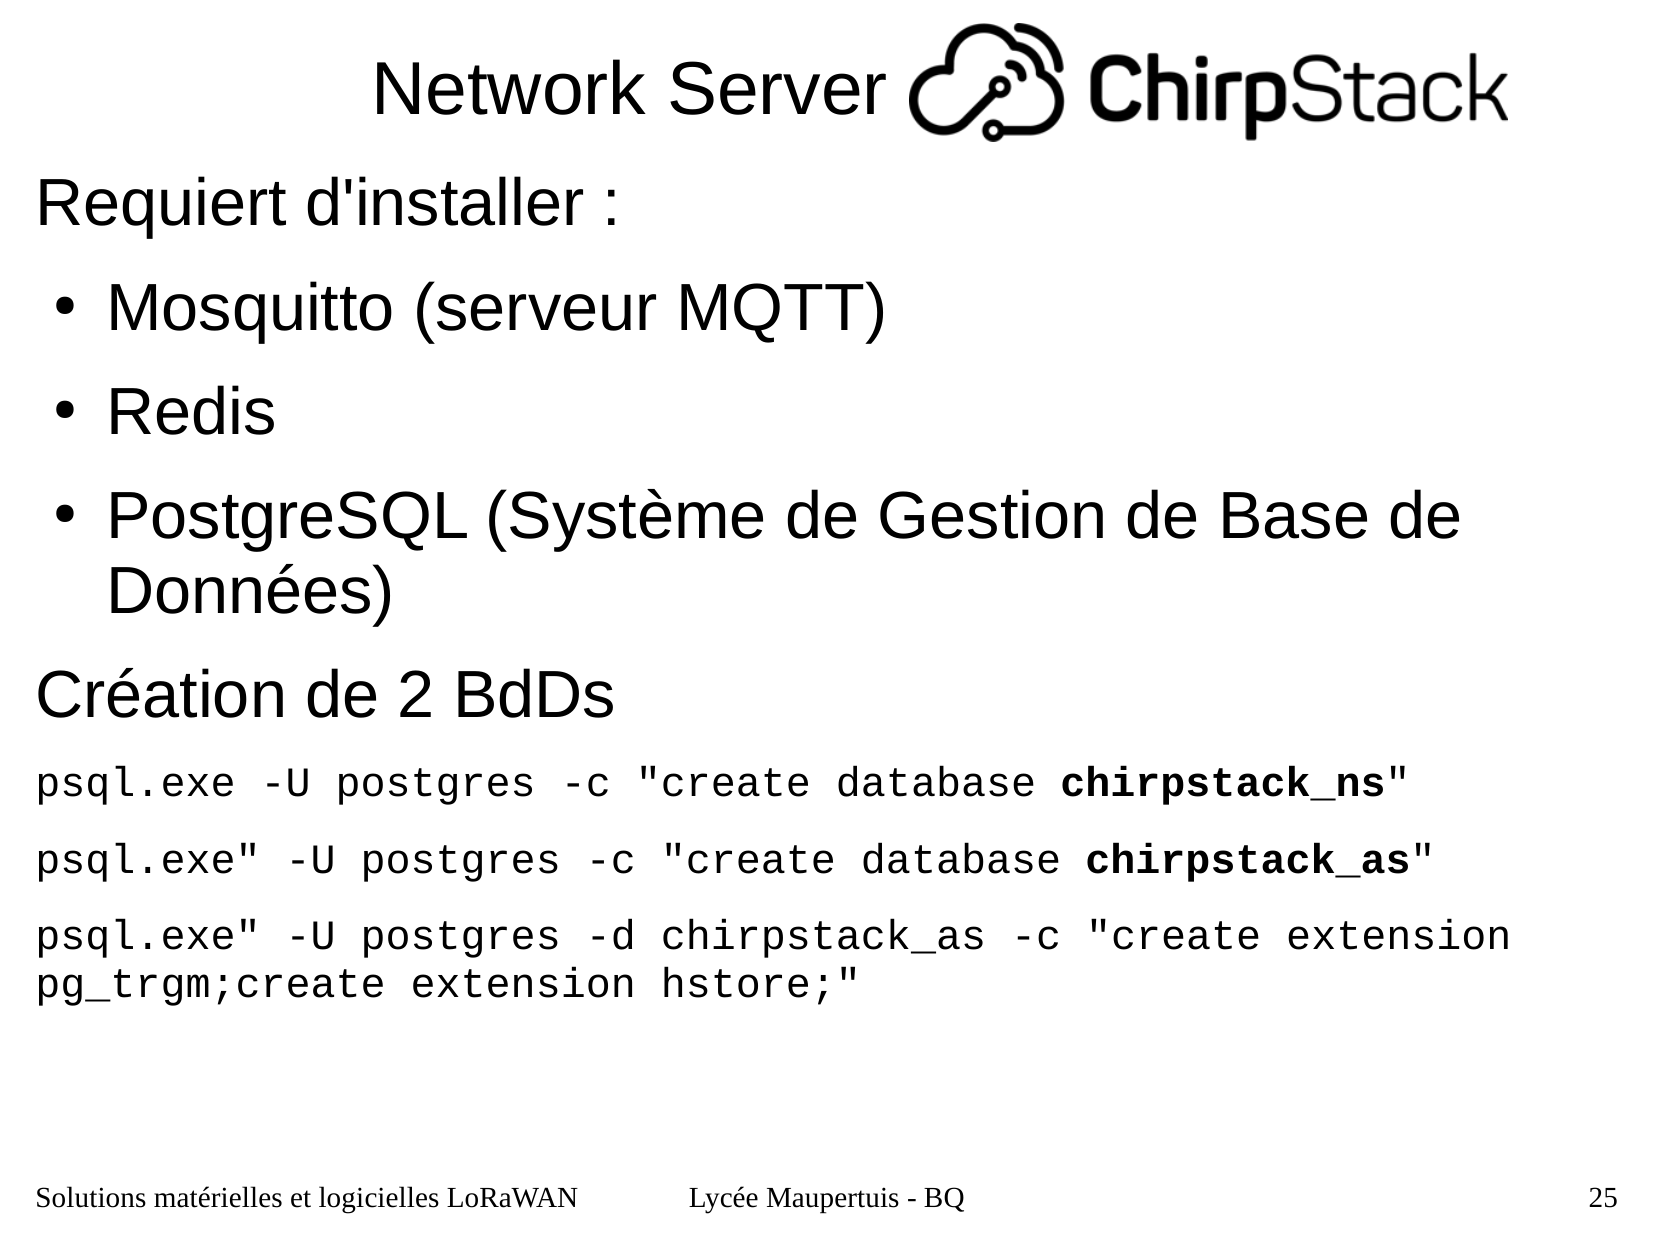

Network Server
# Requiert d'installer :
Mosquitto (serveur MQTT)
Redis
PostgreSQL (Système de Gestion de Base de Données)
Création de 2 BdDs
psql.exe -U postgres -c "create database chirpstack_ns"
psql.exe" -U postgres -c "create database chirpstack_as"
psql.exe" -U postgres -d chirpstack_as -c "create extension pg_trgm;create extension hstore;"
Solutions matérielles et logicielles LoRaWAN
Lycée Maupertuis - BQ
25